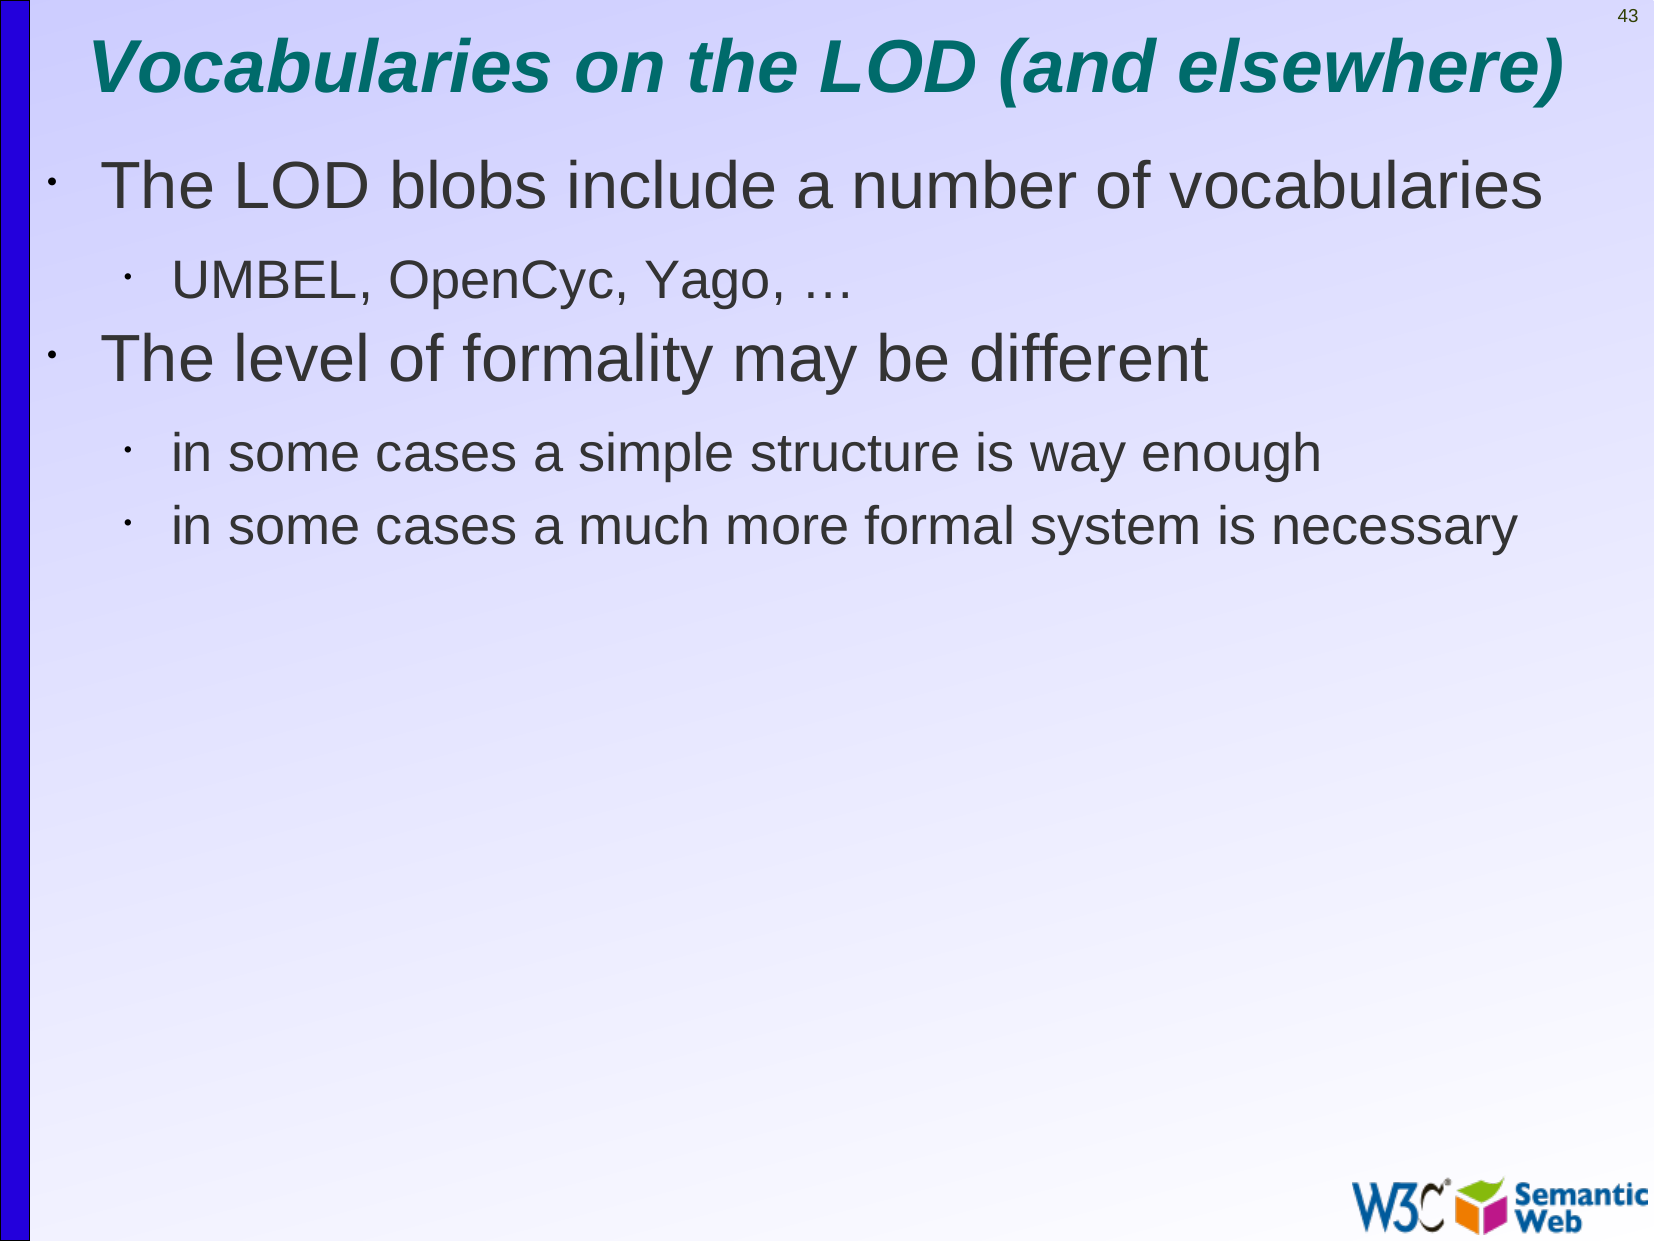

# Vocabularies on the LOD (and elsewhere)
The LOD blobs include a number of vocabularies
UMBEL, OpenCyc, Yago, …
The level of formality may be different
in some cases a simple structure is way enough
in some cases a much more formal system is necessary